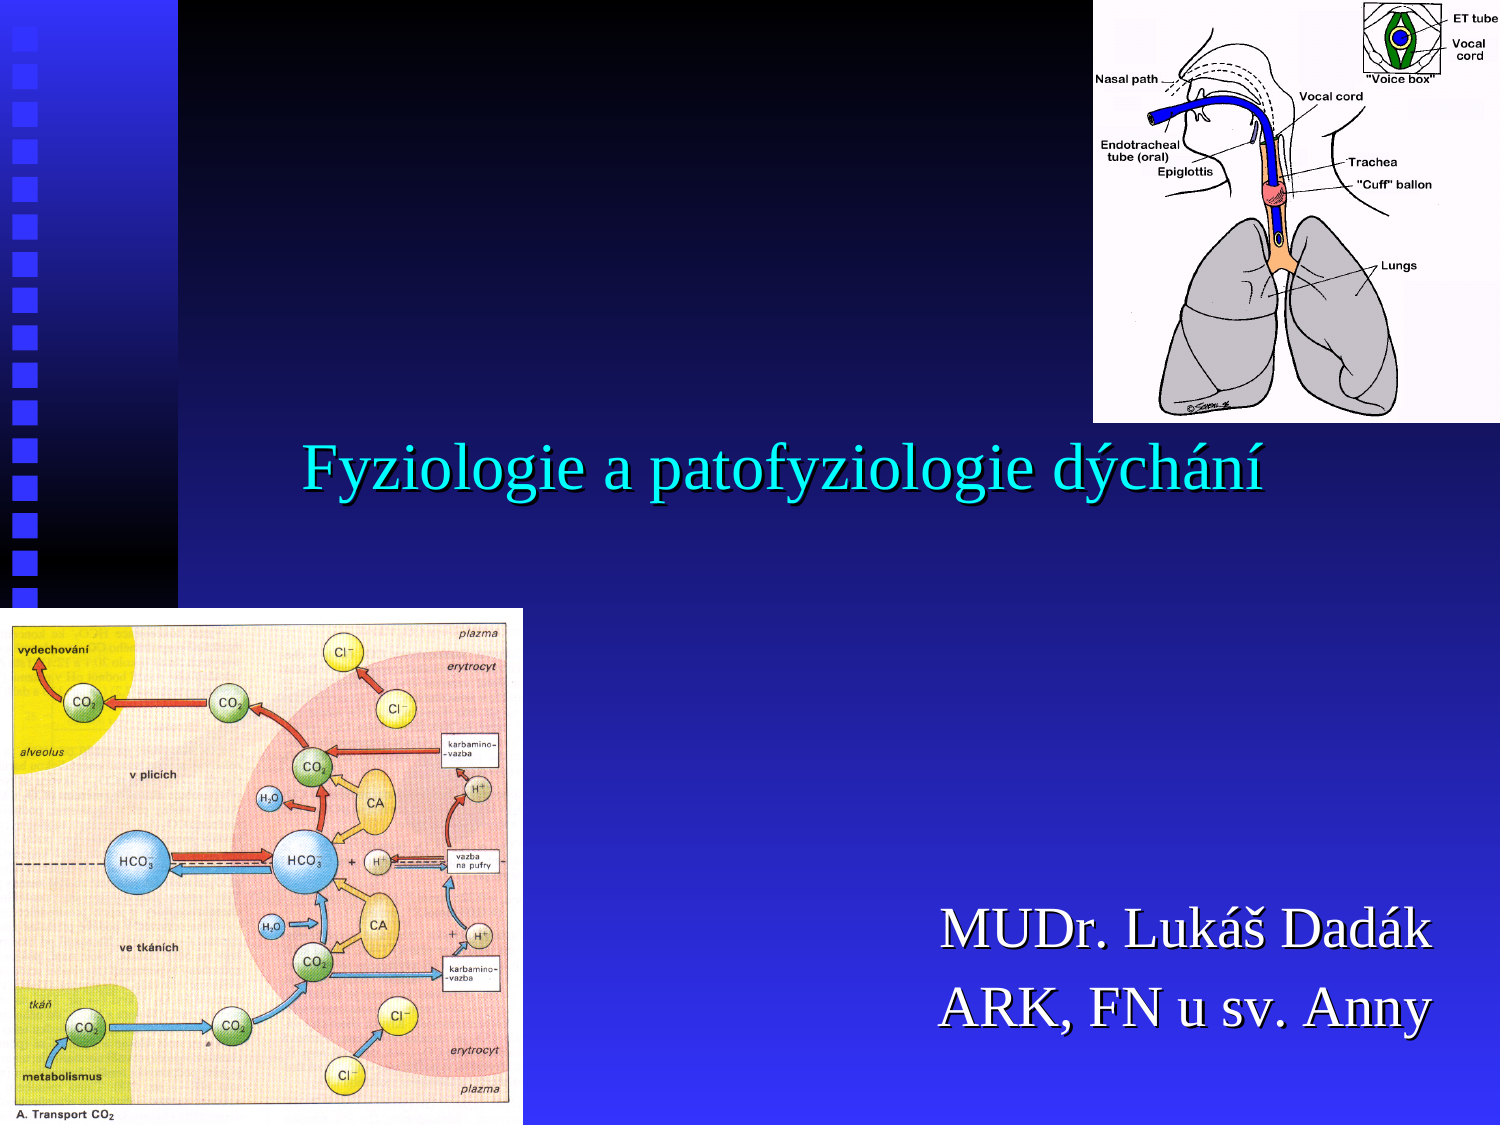

# Fyziologie a patofyziologie dýchání
MUDr. Lukáš Dadák
ARK, FN u sv. Anny